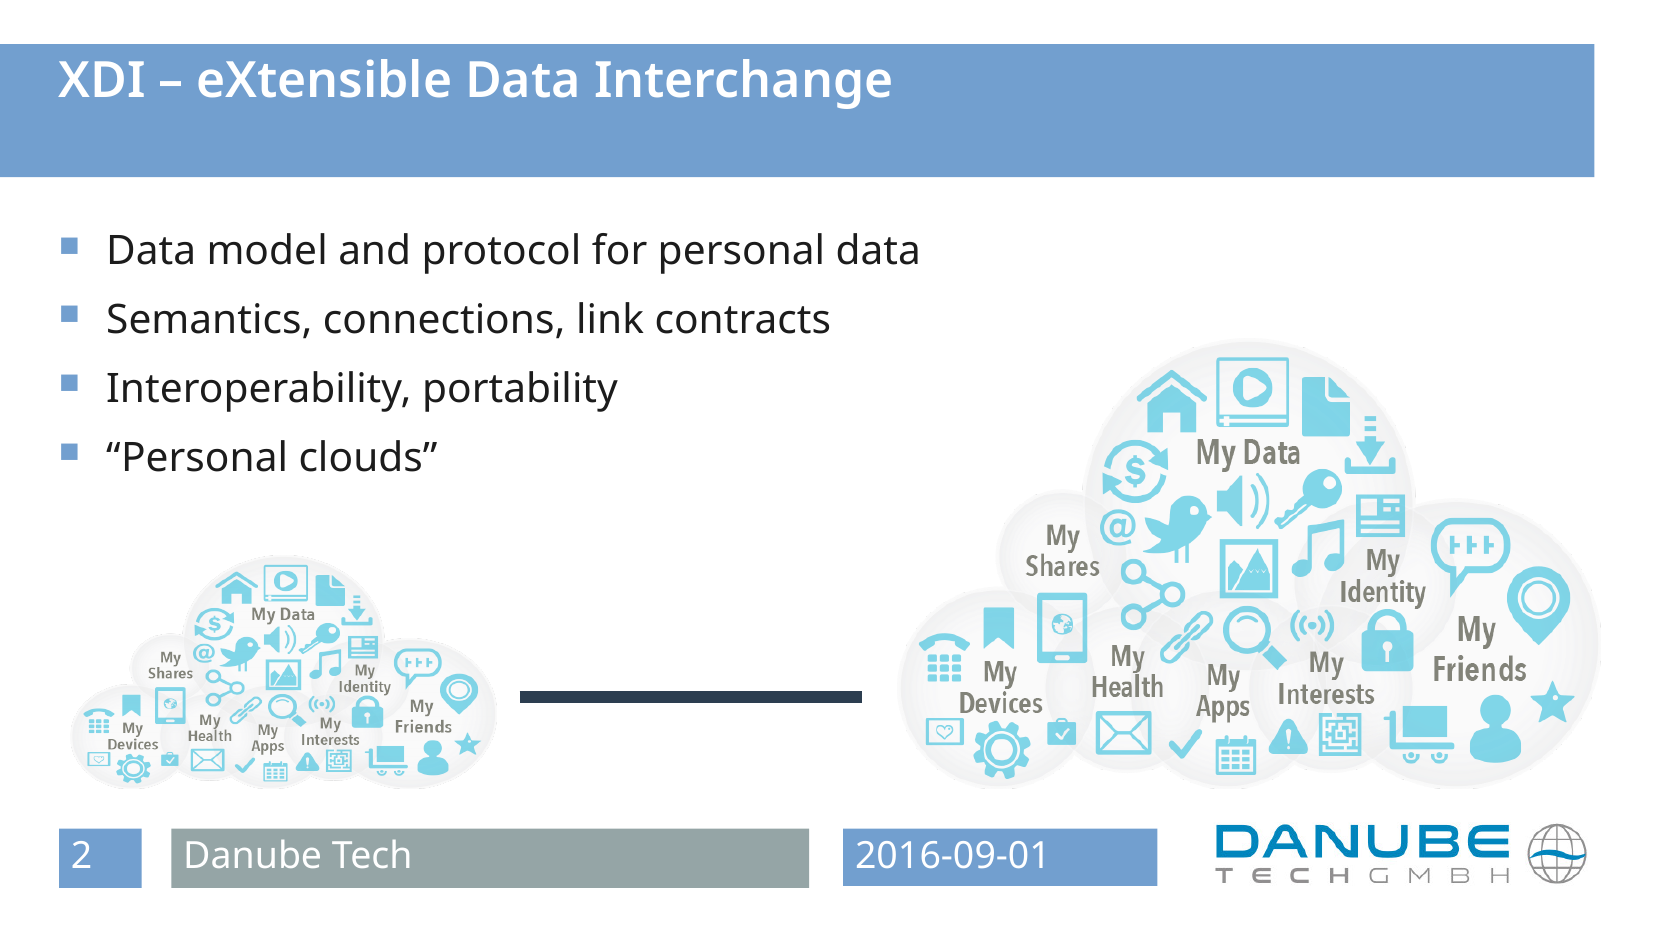

# XDI – eXtensible Data Interchange
Data model and protocol for personal data
Semantics, connections, link contracts
Interoperability, portability
“Personal clouds”
2
Danube Tech
2016-09-01